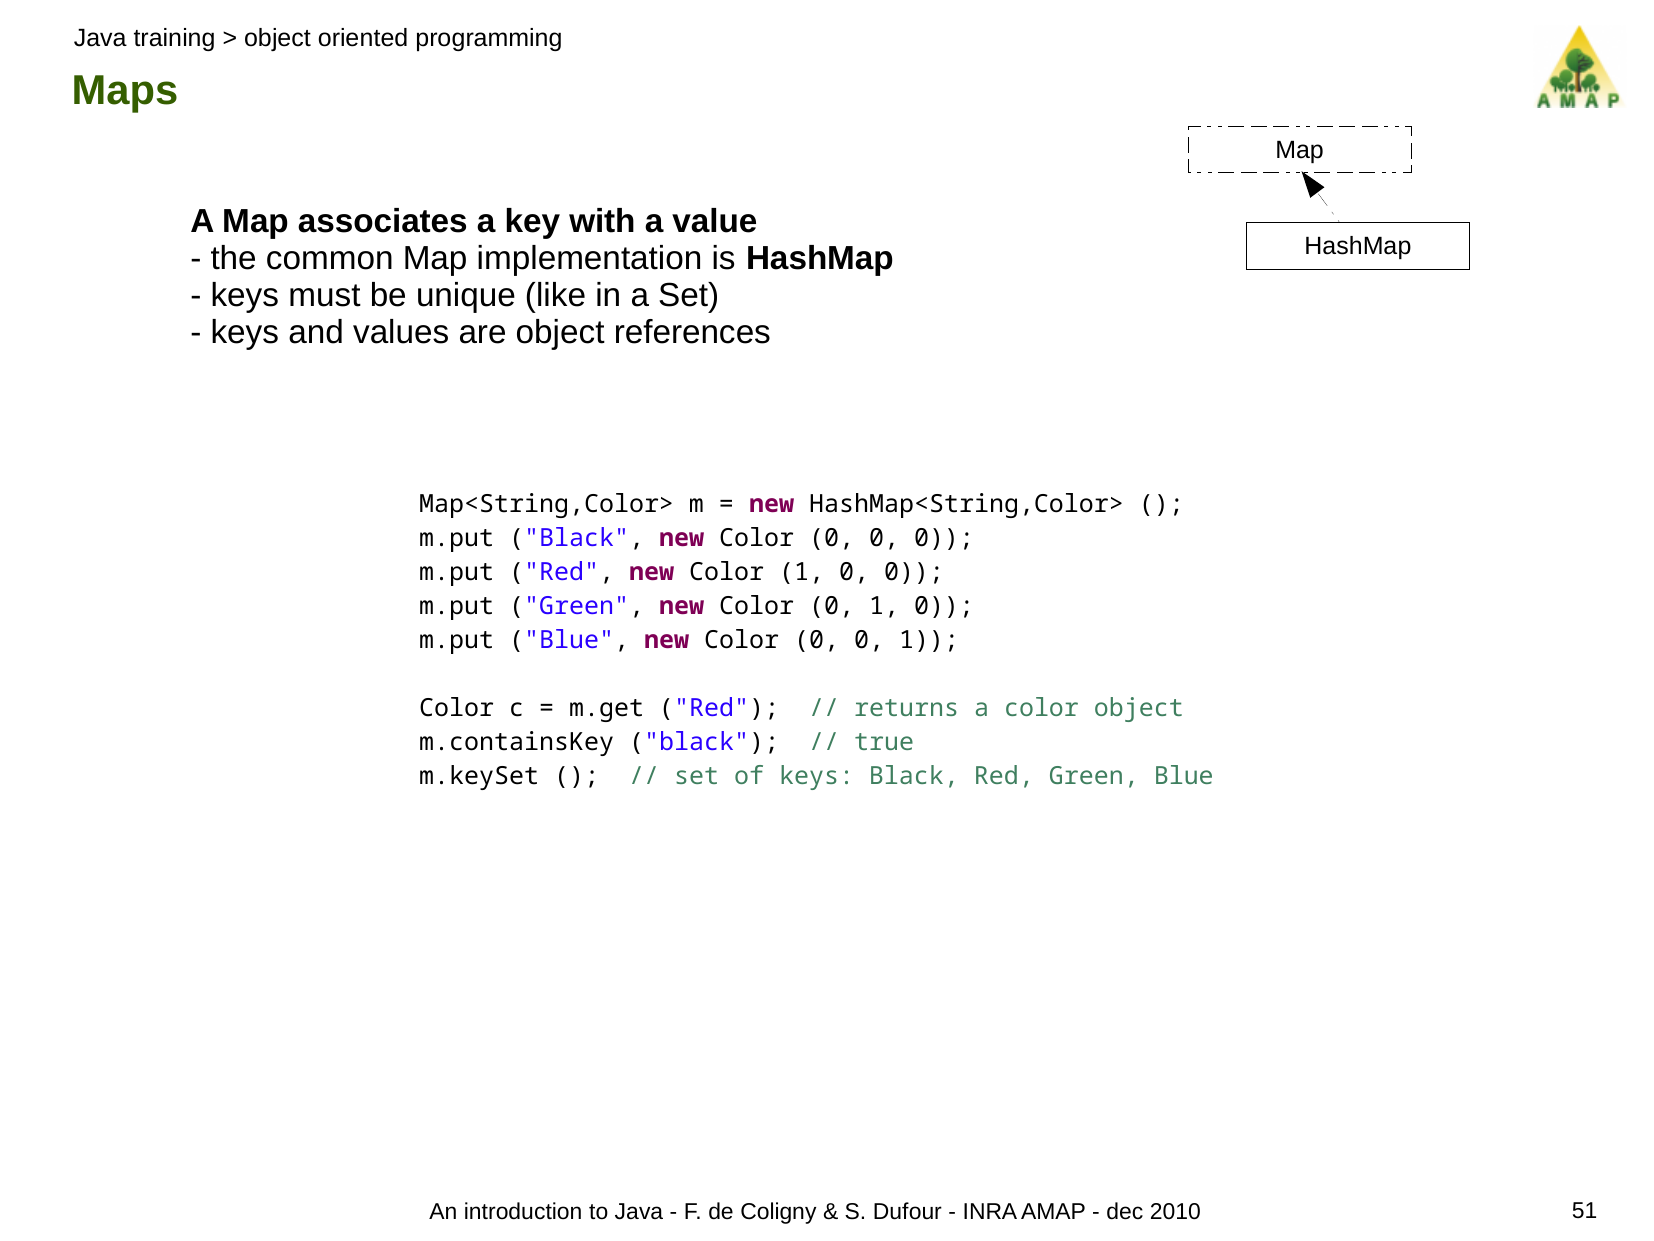

Java training > object oriented programming
Maps
Map
A Map associates a key with a value
- the common Map implementation is HashMap
- keys must be unique (like in a Set)
- keys and values are object references
HashMap
Map<String,Color> m = new HashMap<String,Color> ();
m.put ("Black", new Color (0, 0, 0));
m.put ("Red", new Color (1, 0, 0));
m.put ("Green", new Color (0, 1, 0));
m.put ("Blue", new Color (0, 0, 1));
Color c = m.get ("Red"); // returns a color object
m.containsKey ("black"); // true
m.keySet (); // set of keys: Black, Red, Green, Blue
51